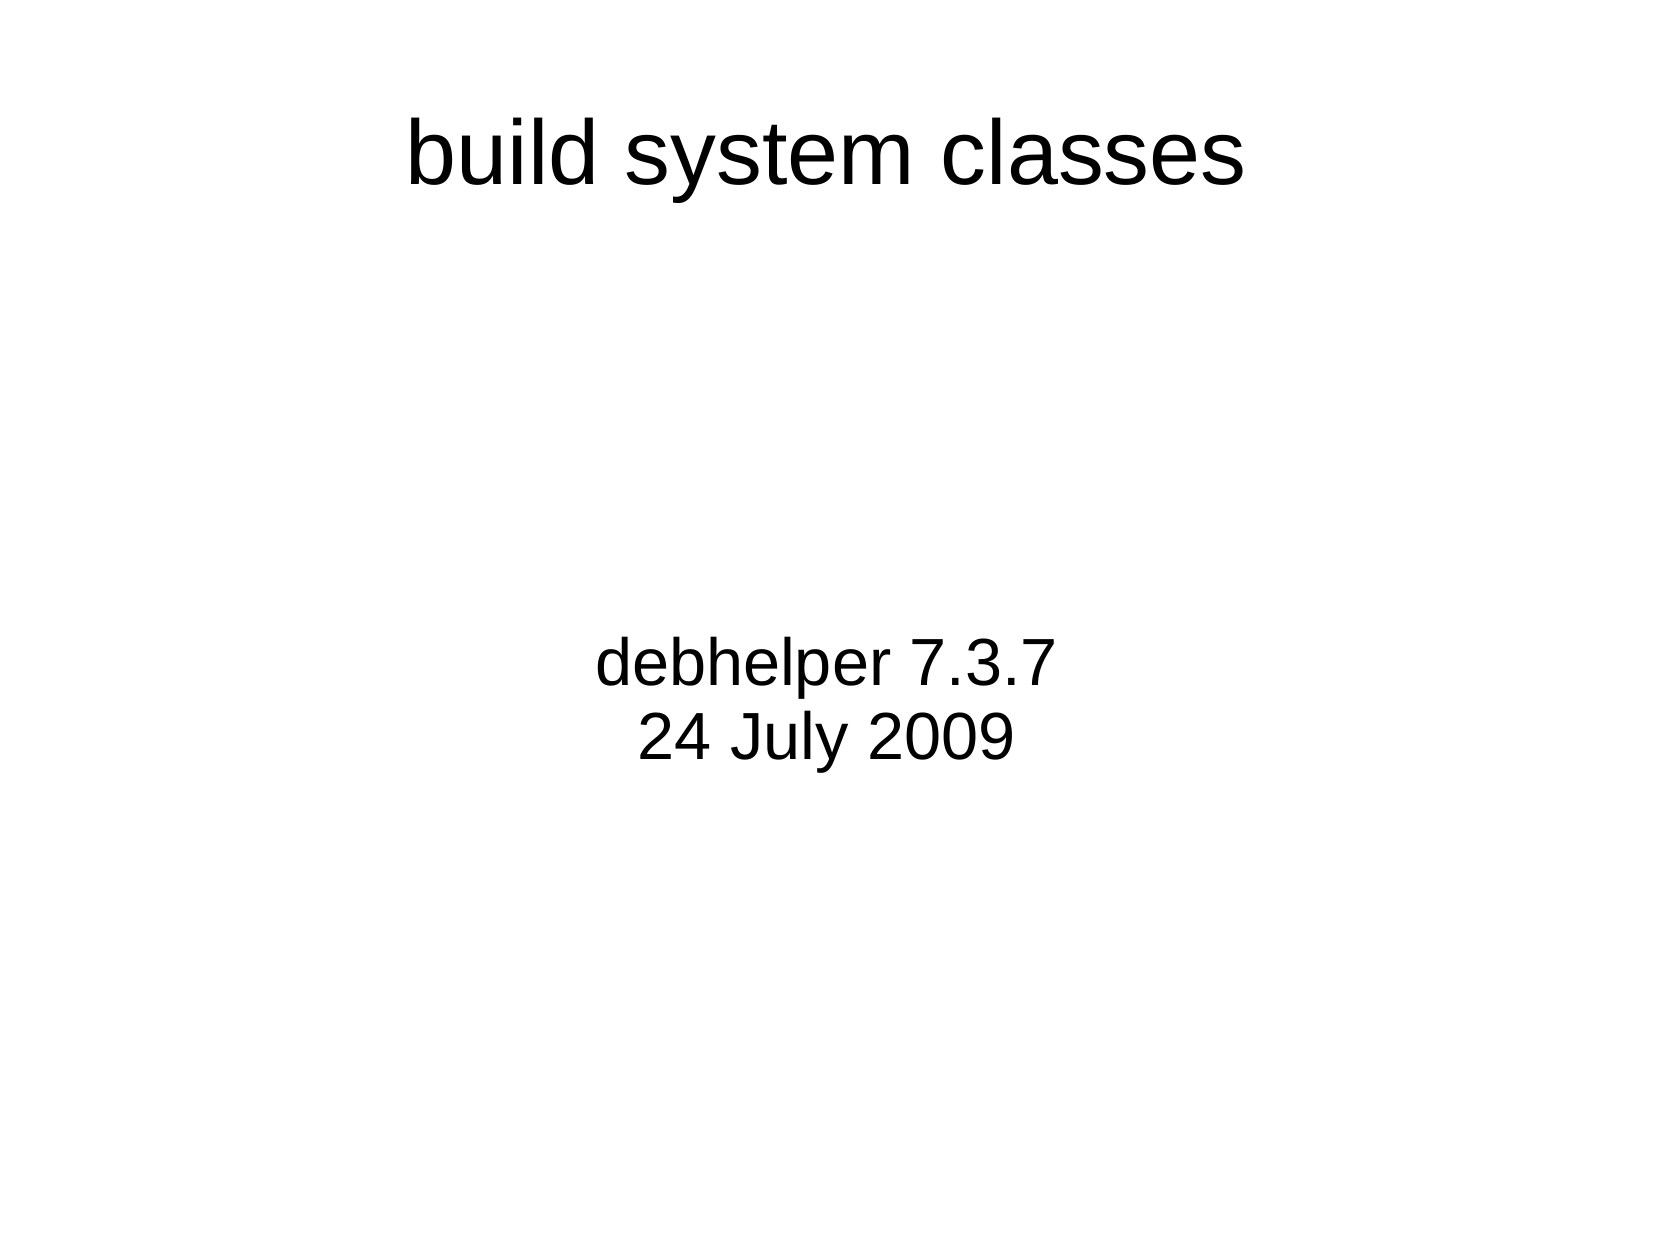

# build system classes
debhelper 7.3.7
24 July 2009